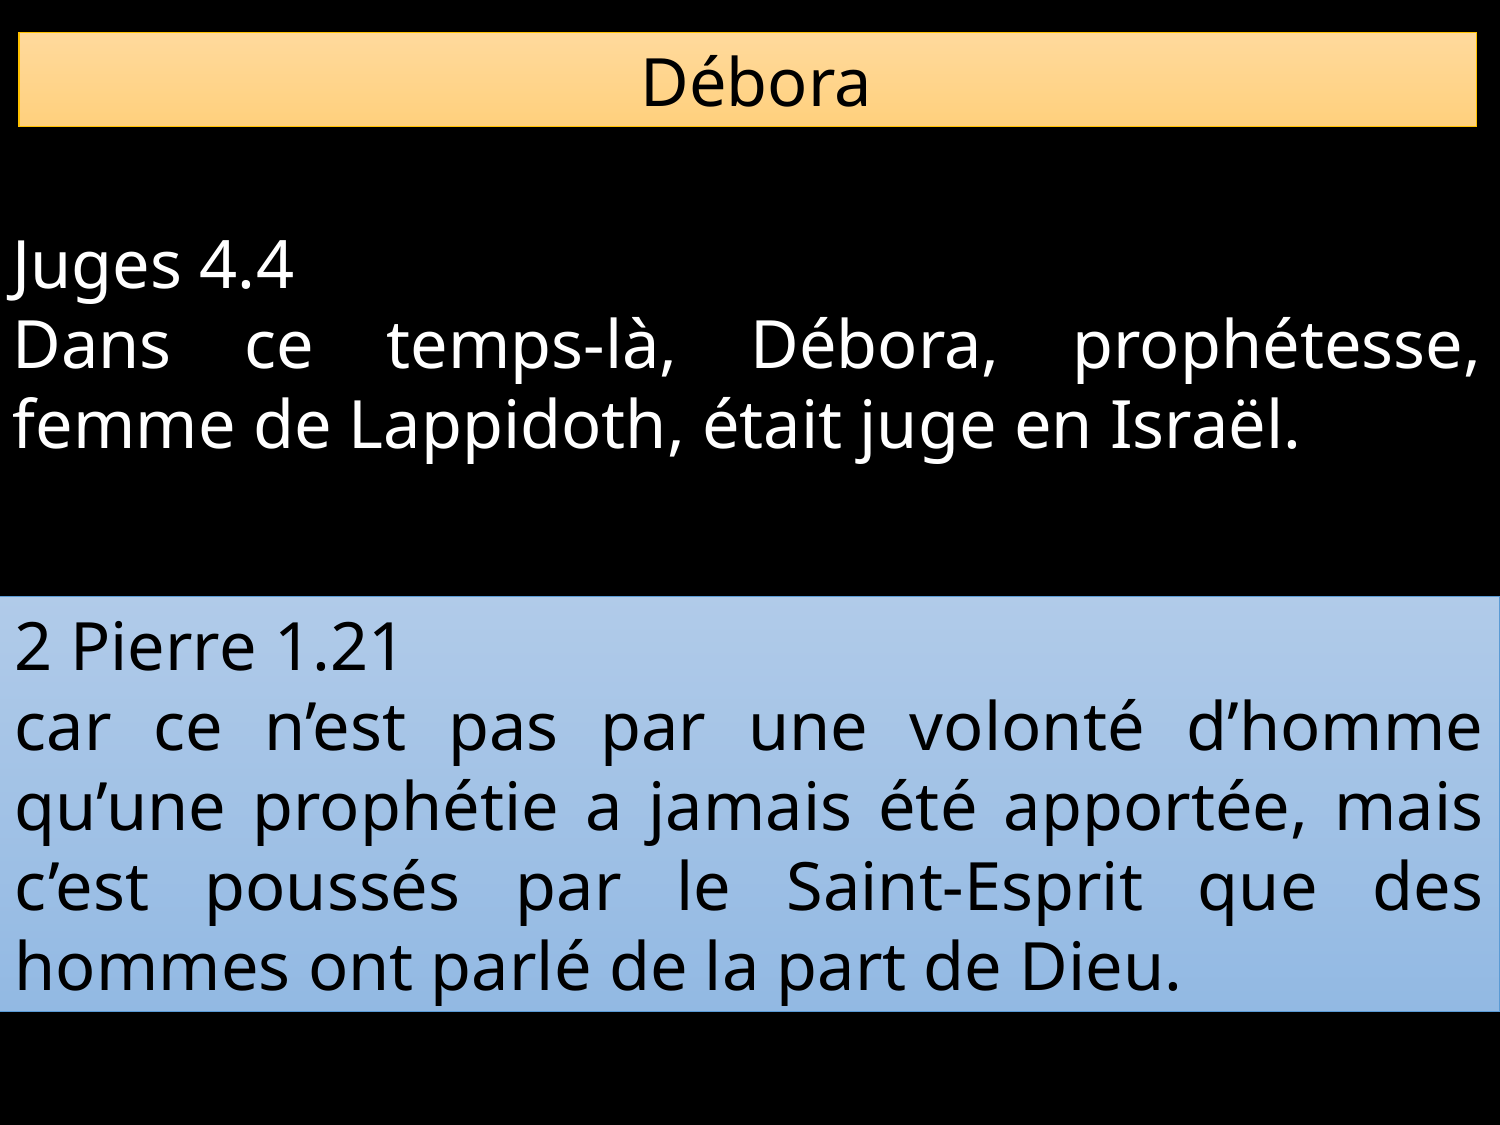

Débora
Juges 4.4
Dans ce temps-là, Débora, prophétesse, femme de Lappidoth, était juge en Israël.
2 Pierre 1.21
car ce n’est pas par une volonté d’homme qu’une prophétie a jamais été apportée, mais c’est poussés par le Saint-Esprit que des hommes ont parlé de la part de Dieu.